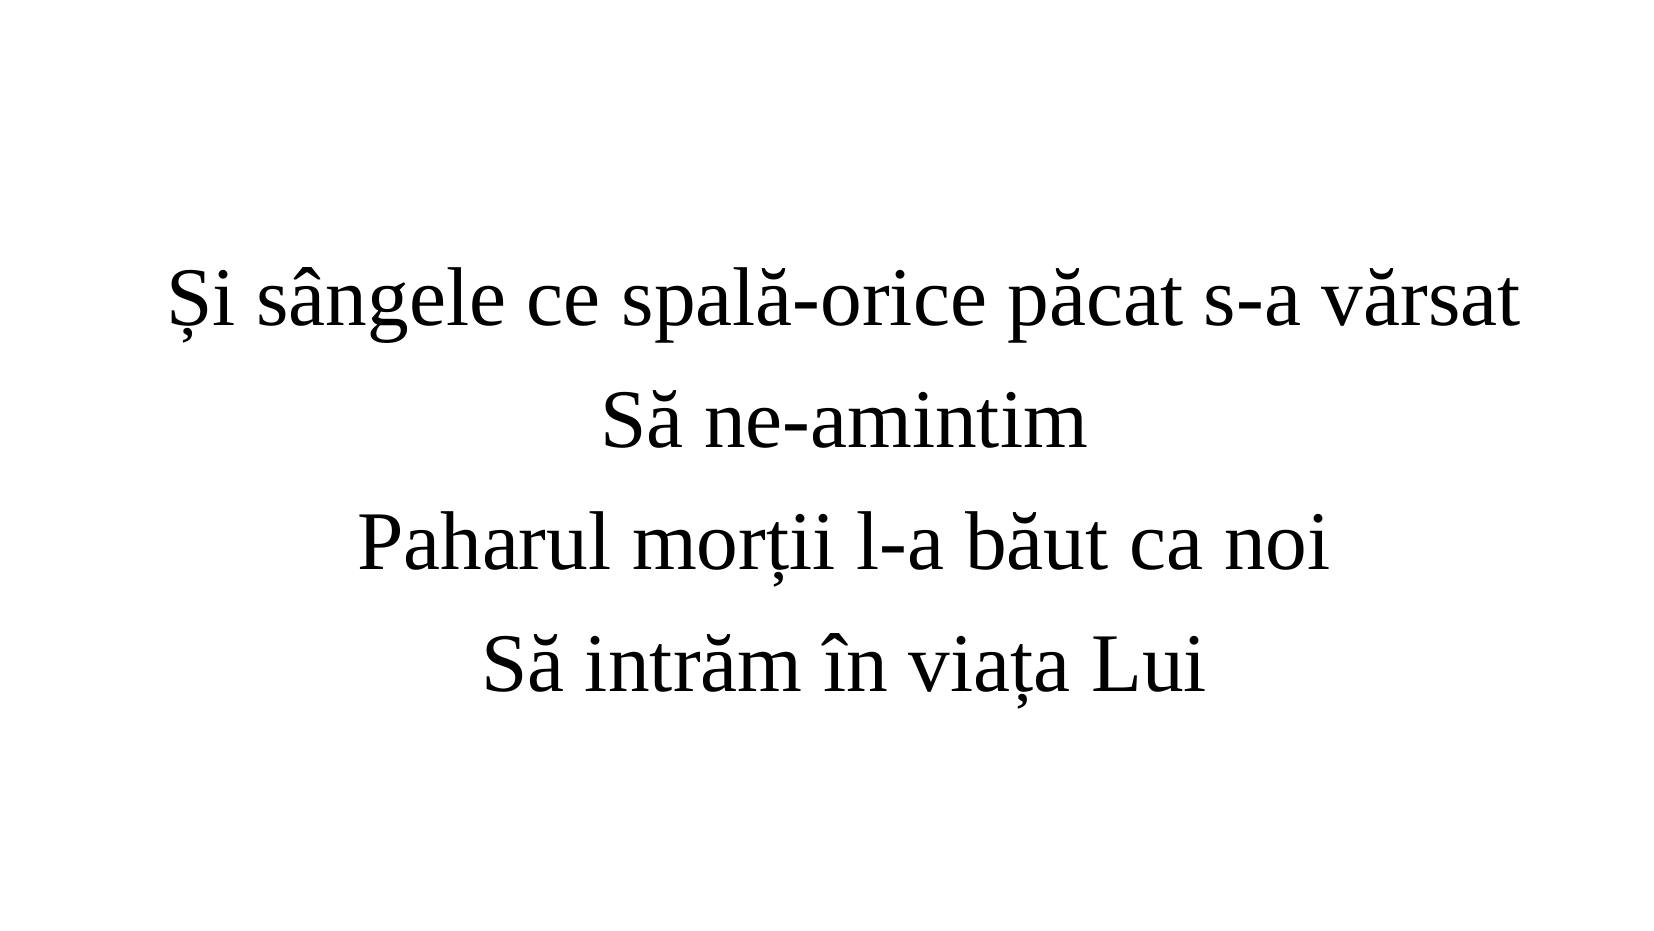

# Și sângele ce spală-orice păcat s-a vărsat
Să ne-amintim
Paharul morții l-a băut ca noi
Să intrăm în viața Lui